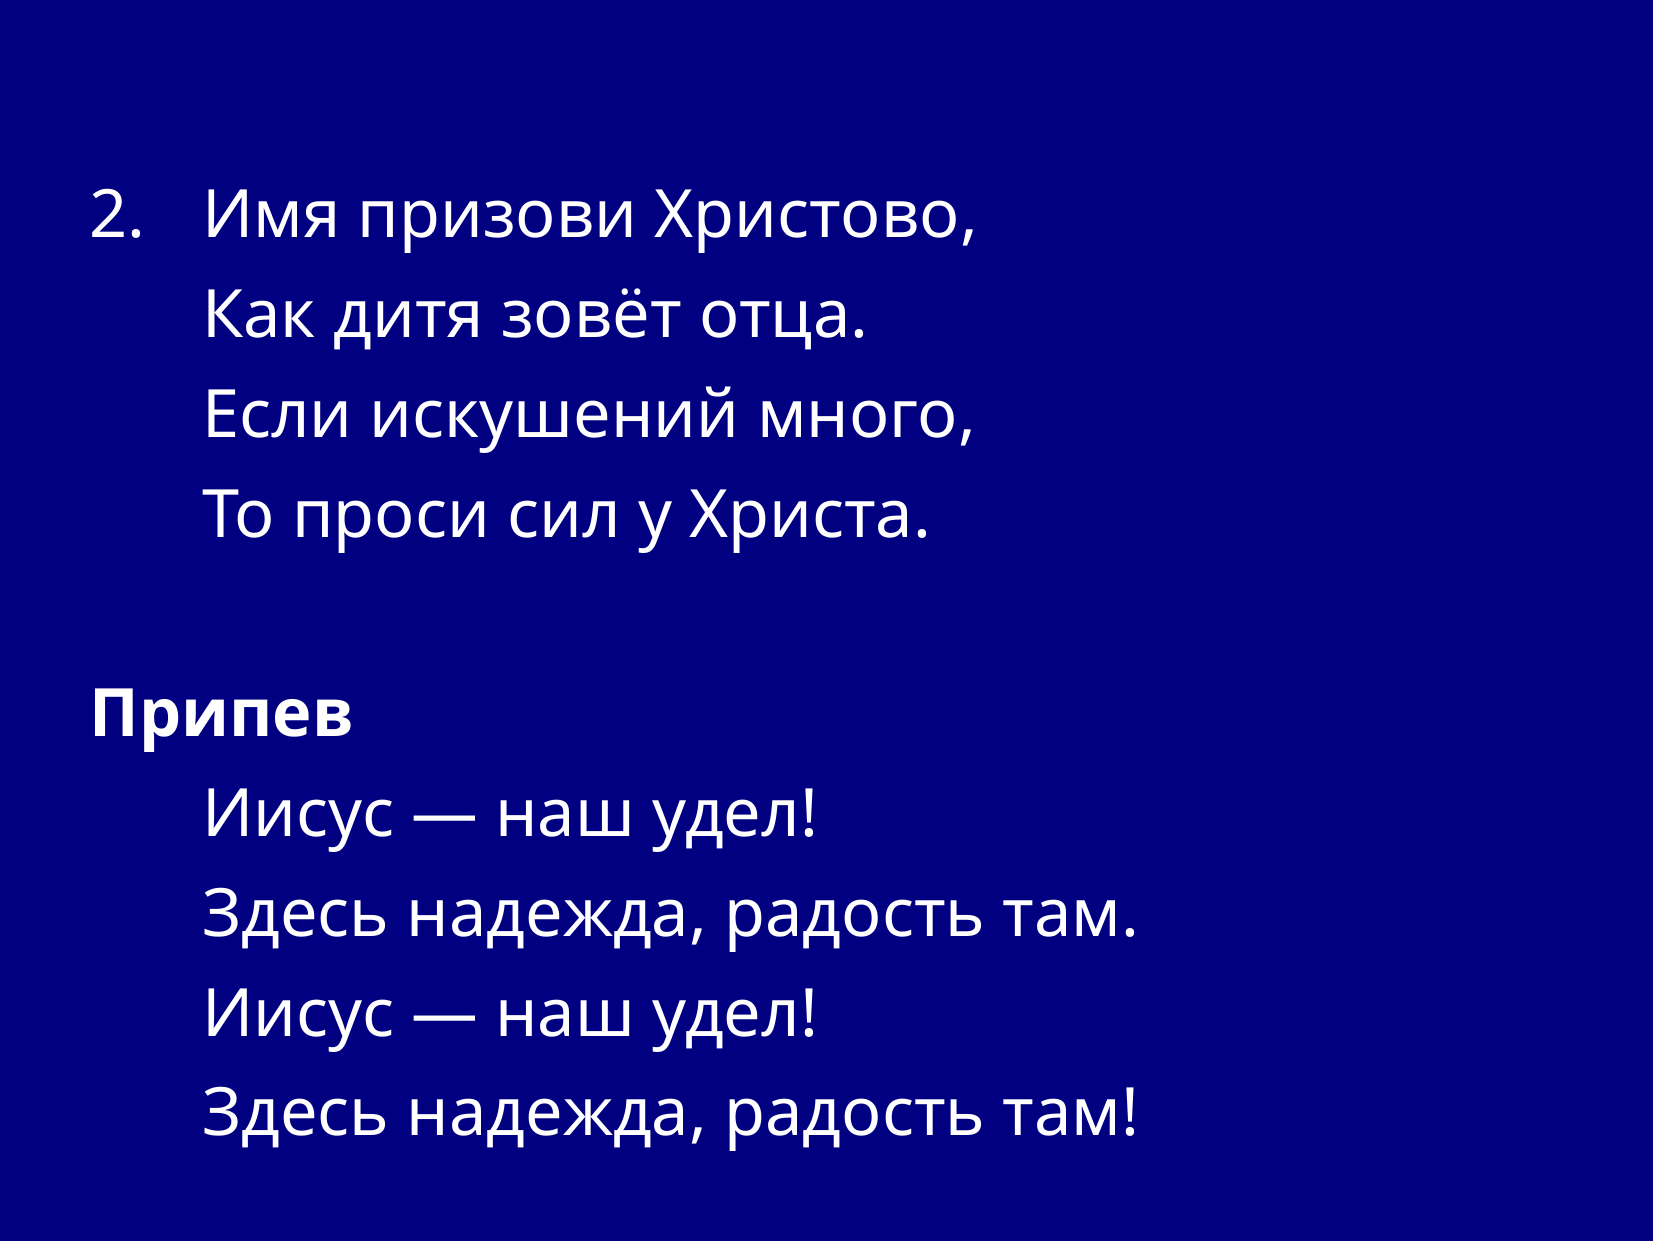

2.	Имя призови Христово,
	Как дитя зовёт отца.
	Если искушений много,
	То проси сил у Христа.
Припев
	Иисус — наш удел!
	Здесь надежда, радость там.
	Иисус — наш удел!
	Здесь надежда, радость там!